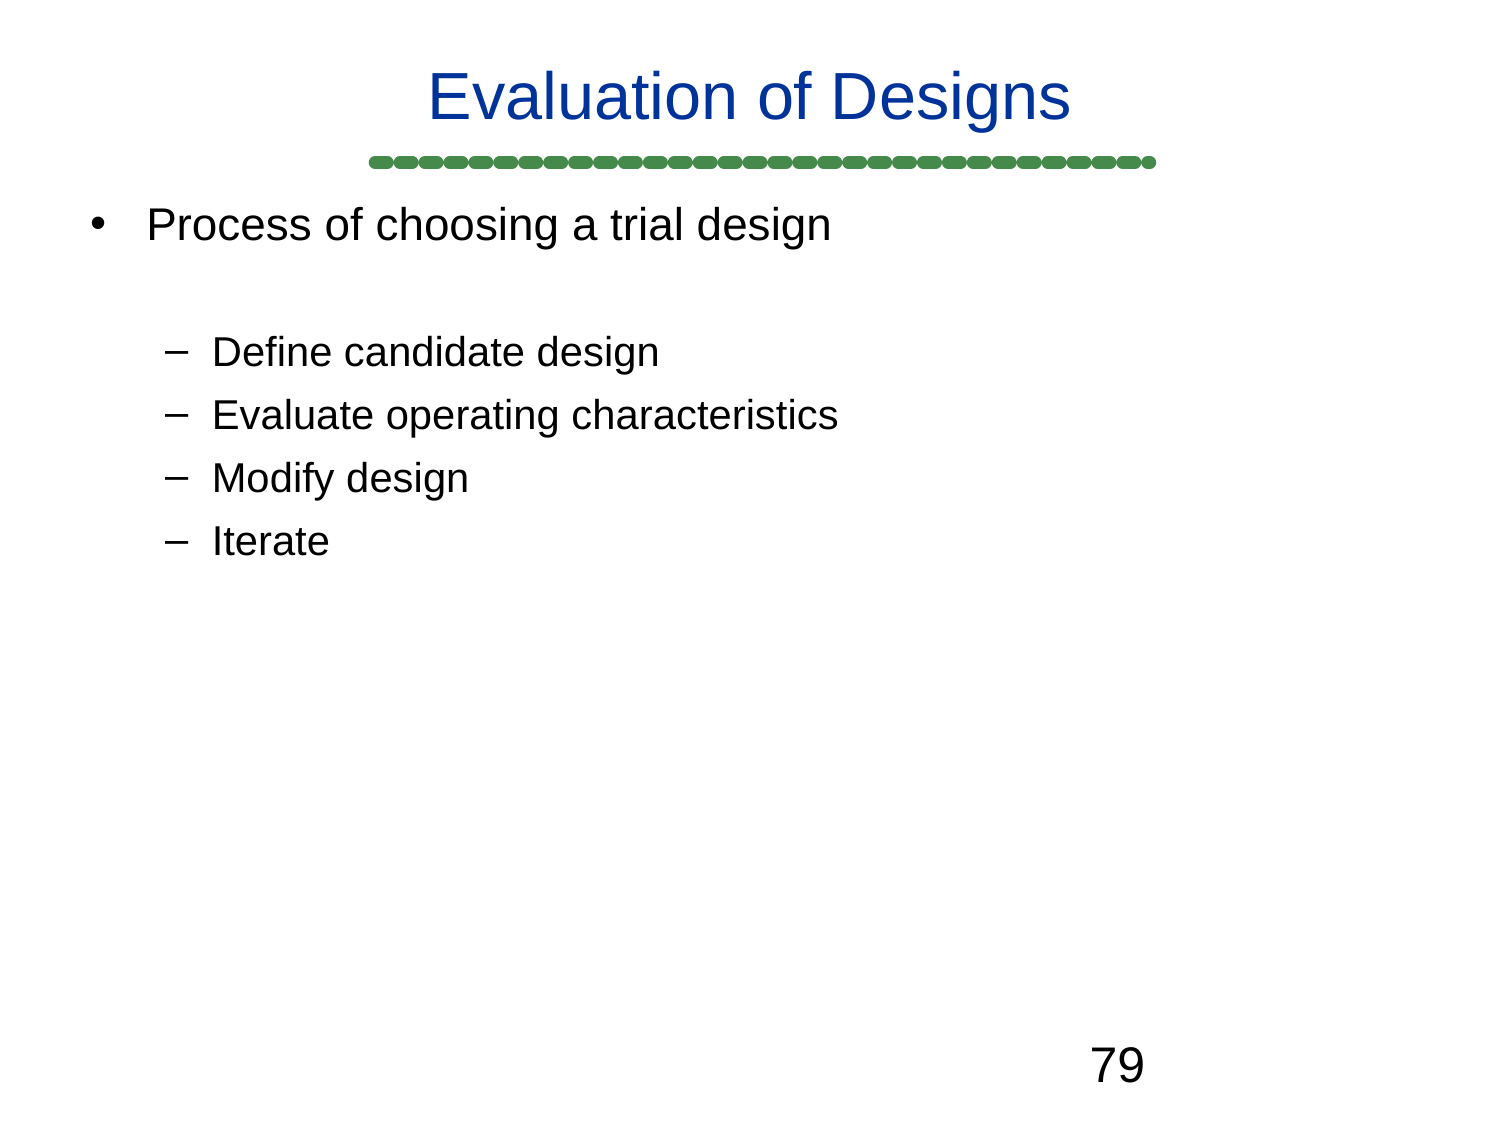

# Evaluation of Designs
Process of choosing a trial design
Define candidate design
Evaluate operating characteristics
Modify design
Iterate
79